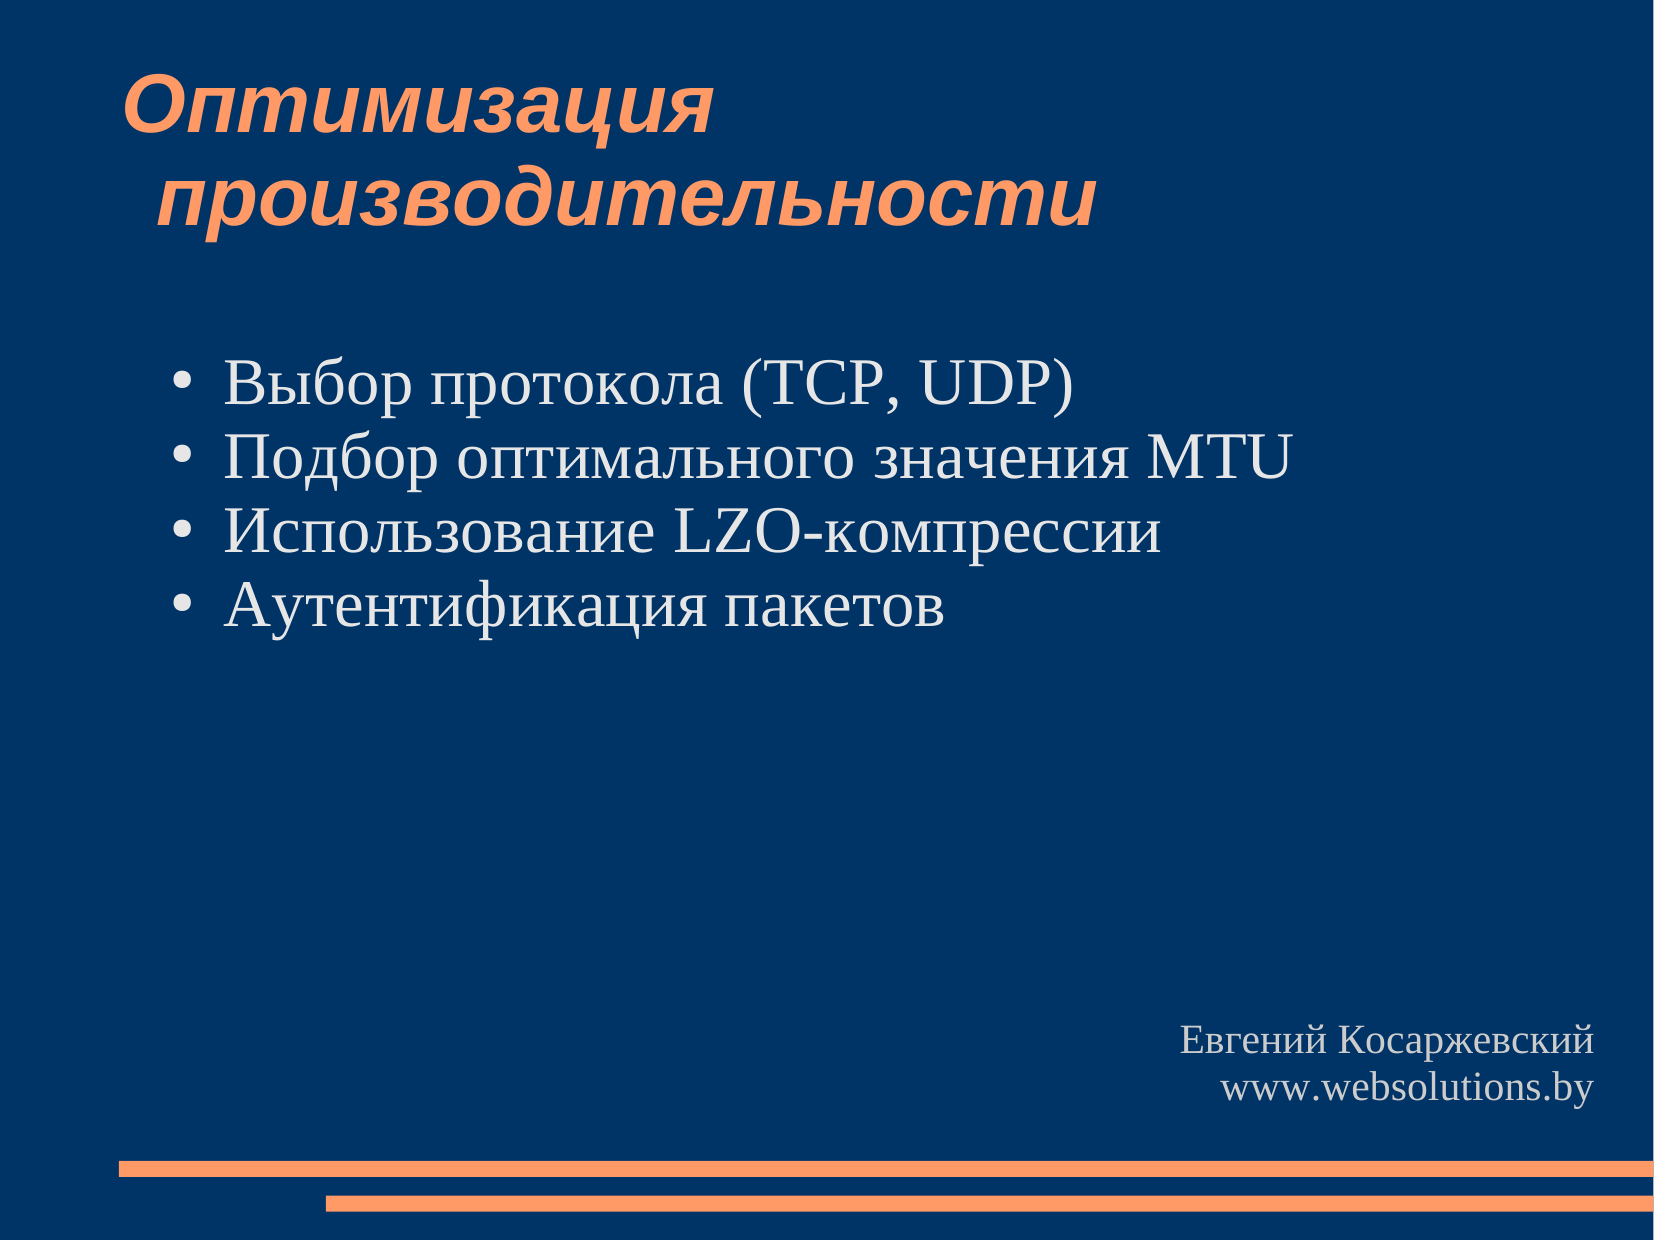

# Оптимизация производительности
Выбор протокола (TCP, UDP)
Подбор оптимального значения MTU
Использование LZO-компрессии
Аутентификация пакетов
Евгений Косаржевский
www.websolutions.by